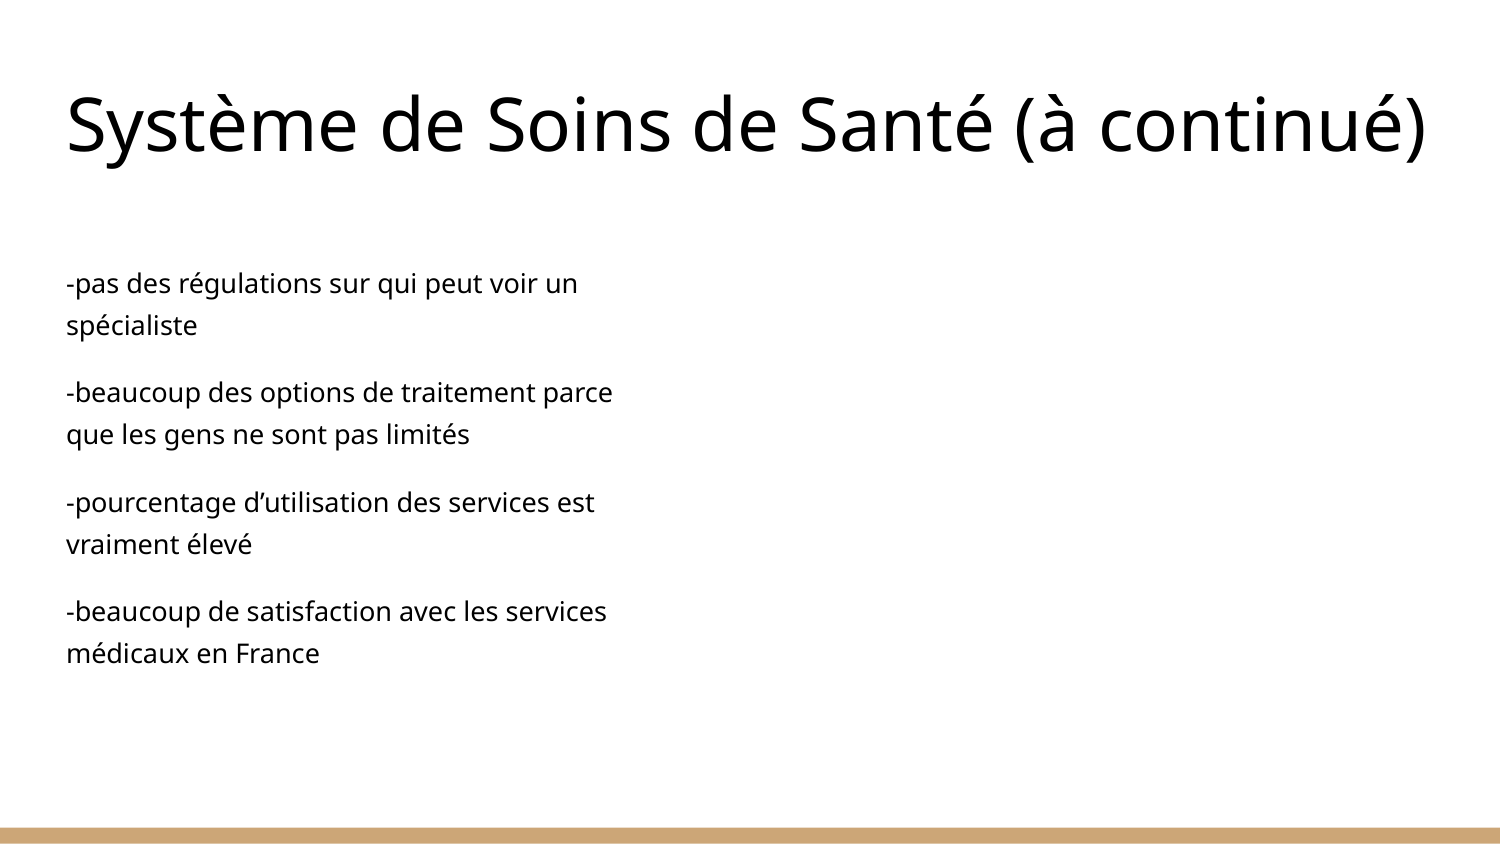

# Système de Soins de Santé (à continué)
-pas des régulations sur qui peut voir un spécialiste
-beaucoup des options de traitement parce que les gens ne sont pas limités
-pourcentage d’utilisation des services est vraiment élevé
-beaucoup de satisfaction avec les services médicaux en France